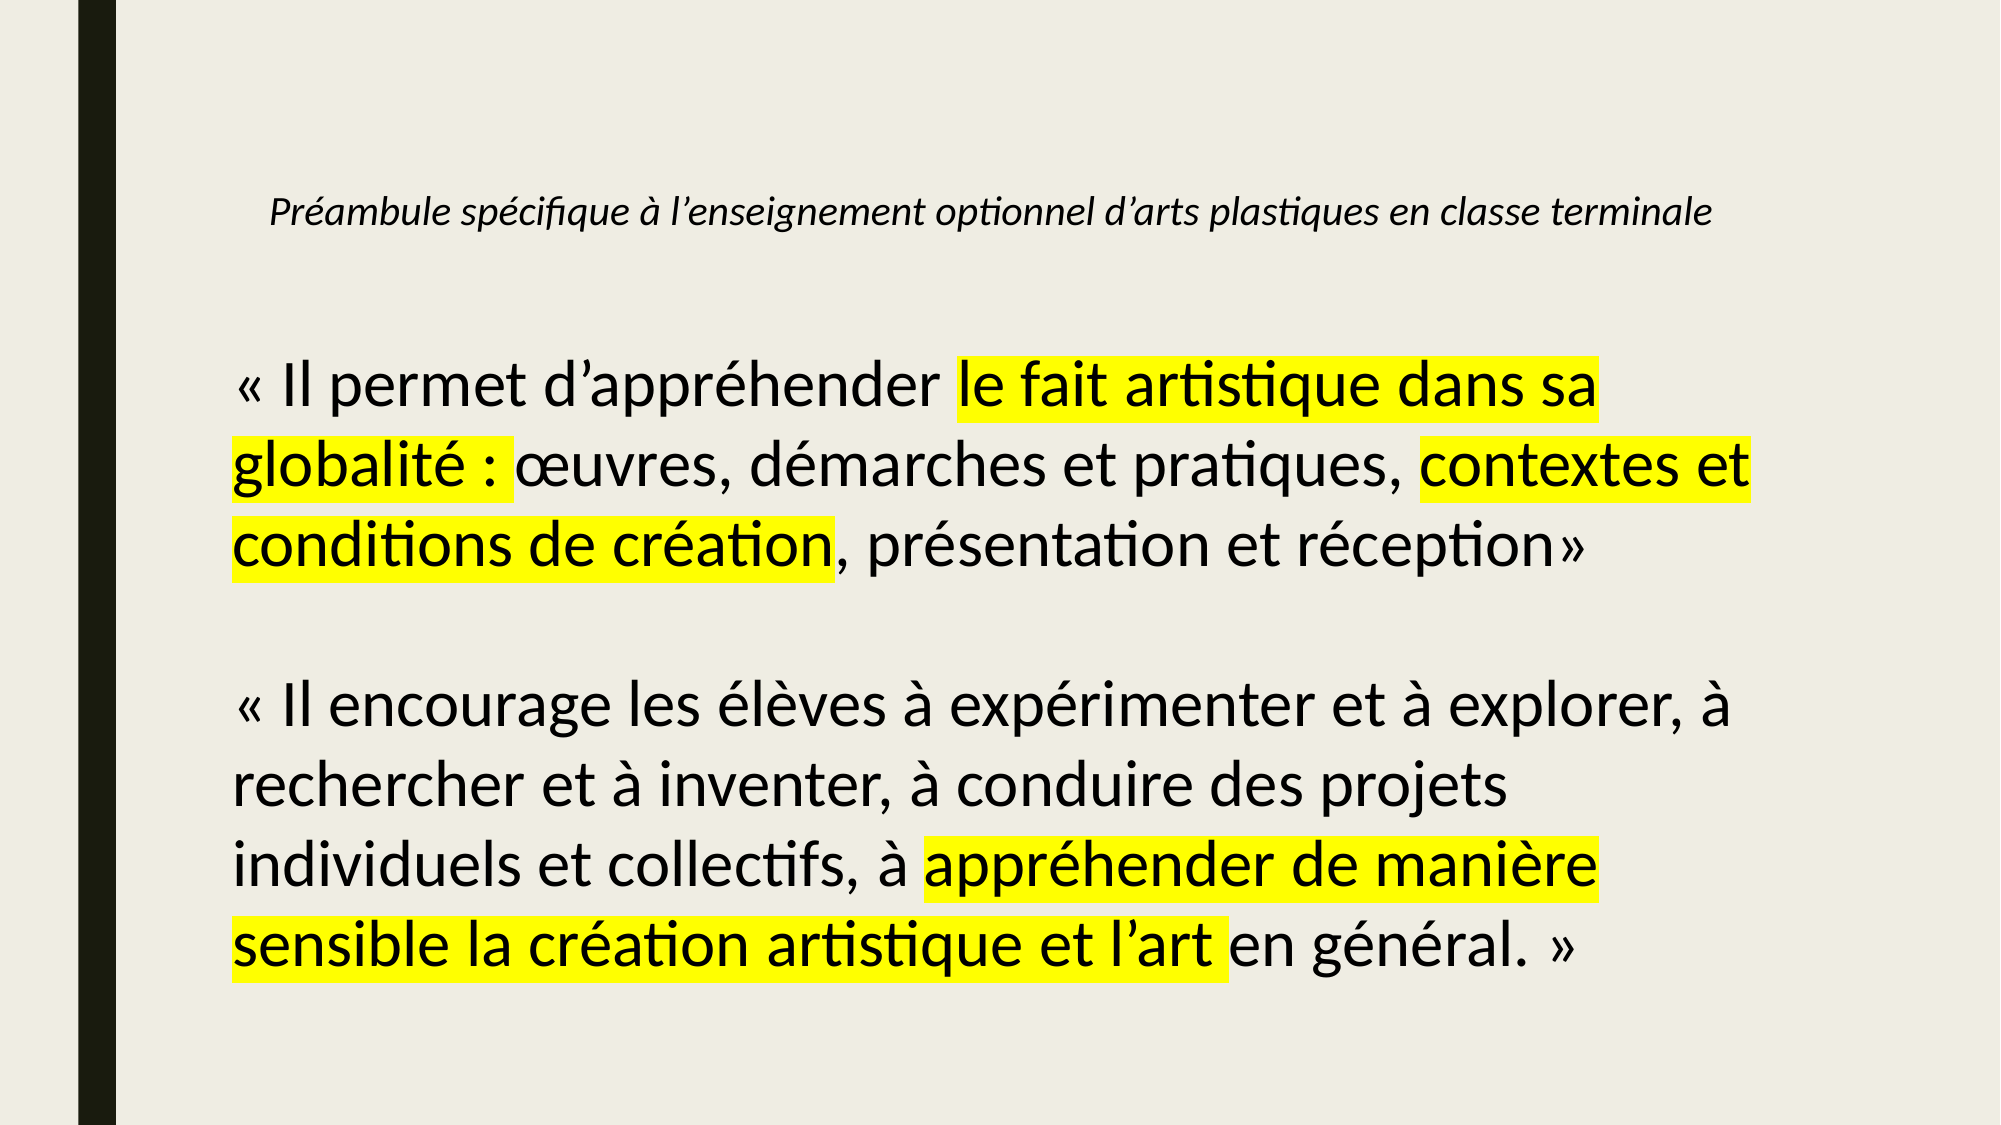

 Préambule spécifique à l’enseignement optionnel d’arts plastiques en classe terminale
« Il permet d’appréhender le fait artistique dans sa globalité : œuvres, démarches et pratiques, contextes et conditions de création, présentation et réception»
« Il encourage les élèves à expérimenter et à explorer, à rechercher et à inventer, à conduire des projets individuels et collectifs, à appréhender de manière sensible la création artistique et l’art en général. »